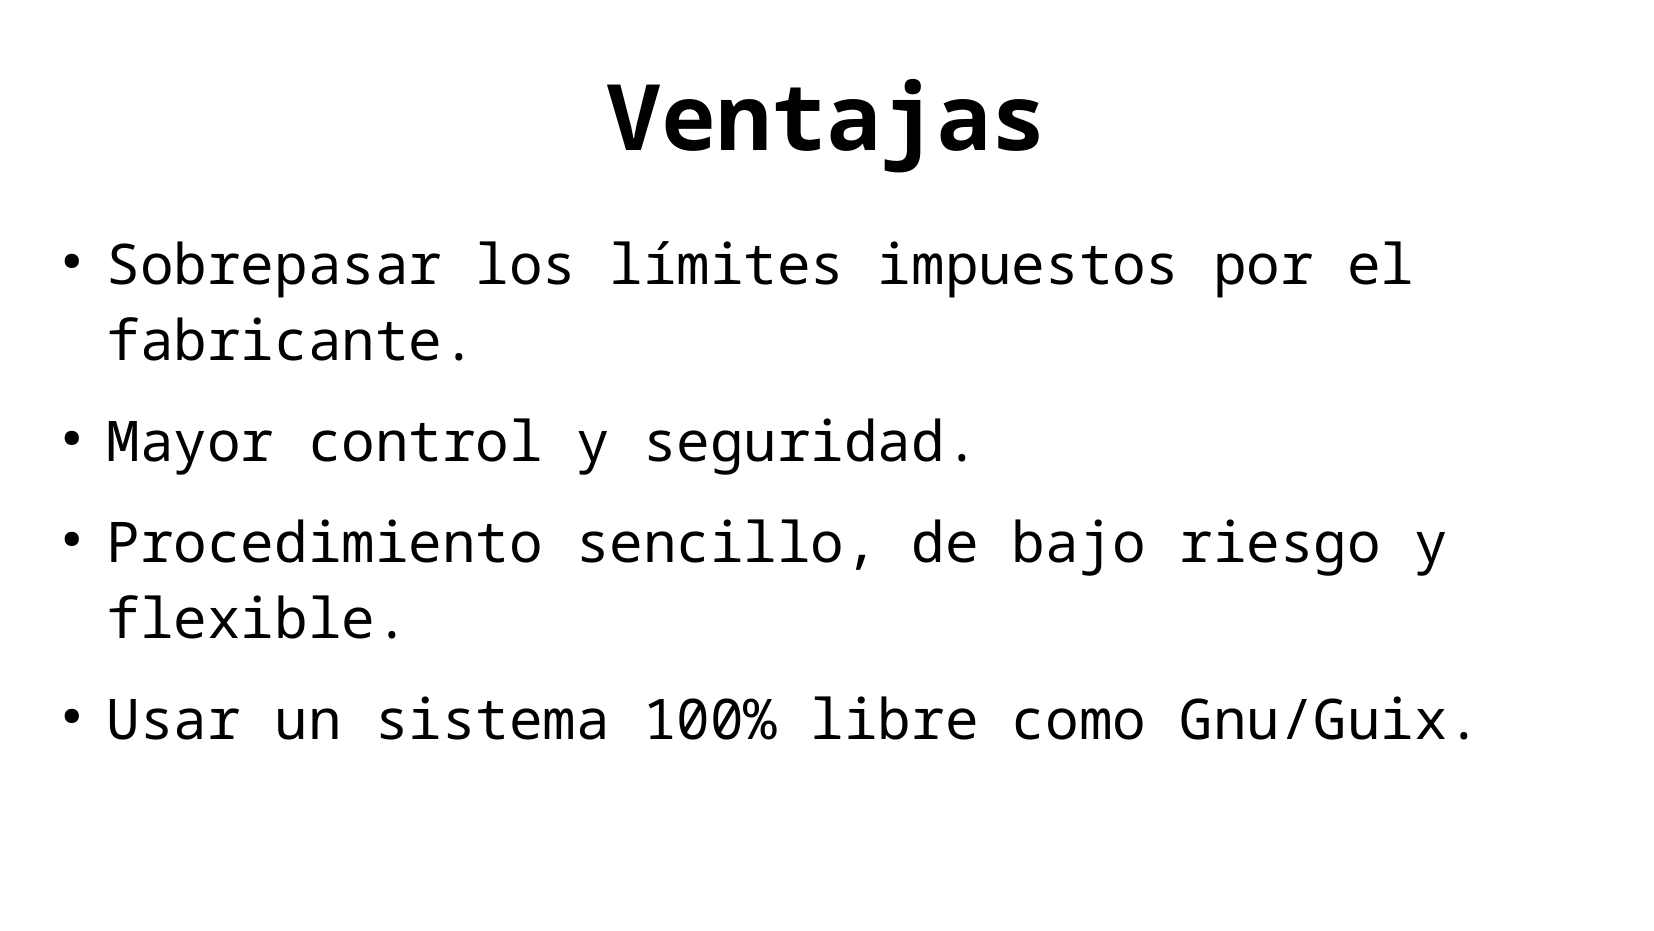

# Ventajas
Sobrepasar los límites impuestos por el fabricante.
Mayor control y seguridad.
Procedimiento sencillo, de bajo riesgo y flexible.
Usar un sistema 100% libre como Gnu/Guix.